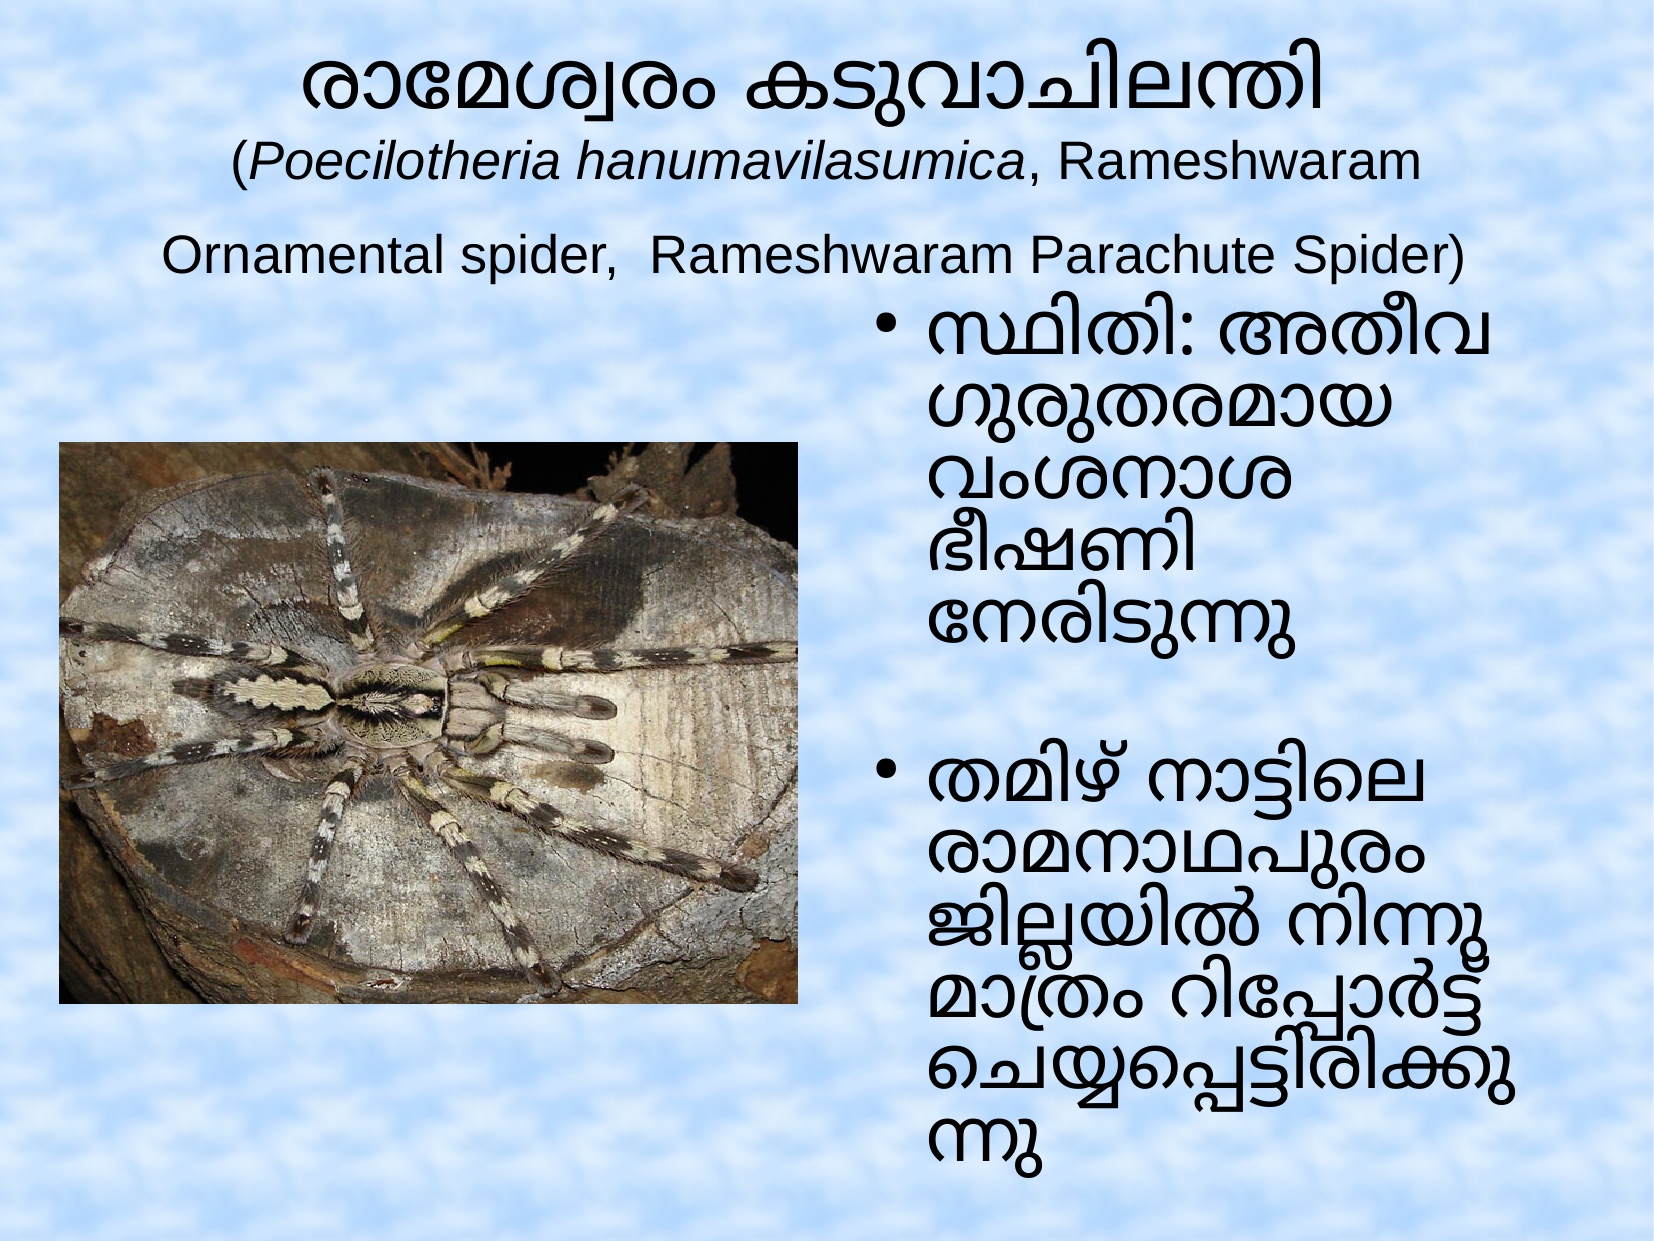

# രാമേശ്വരം കടുവാചിലന്തി (Poecilotheria hanumavilasumica, Rameshwaram Ornamental spider, Rameshwaram Parachute Spider)
സ്ഥിതി: അതീവ ഗുരുതരമായ വംശനാശ ഭീഷണി നേരിടുന്നു
തമിഴ് നാട്ടിലെ രാമനാഥപുരം ജില്ലയില്‍ നിന്നു മാത്രം റിപ്പോര്‍ട്ട് ചെയ്യപ്പെട്ടിരിക്കുന്നു